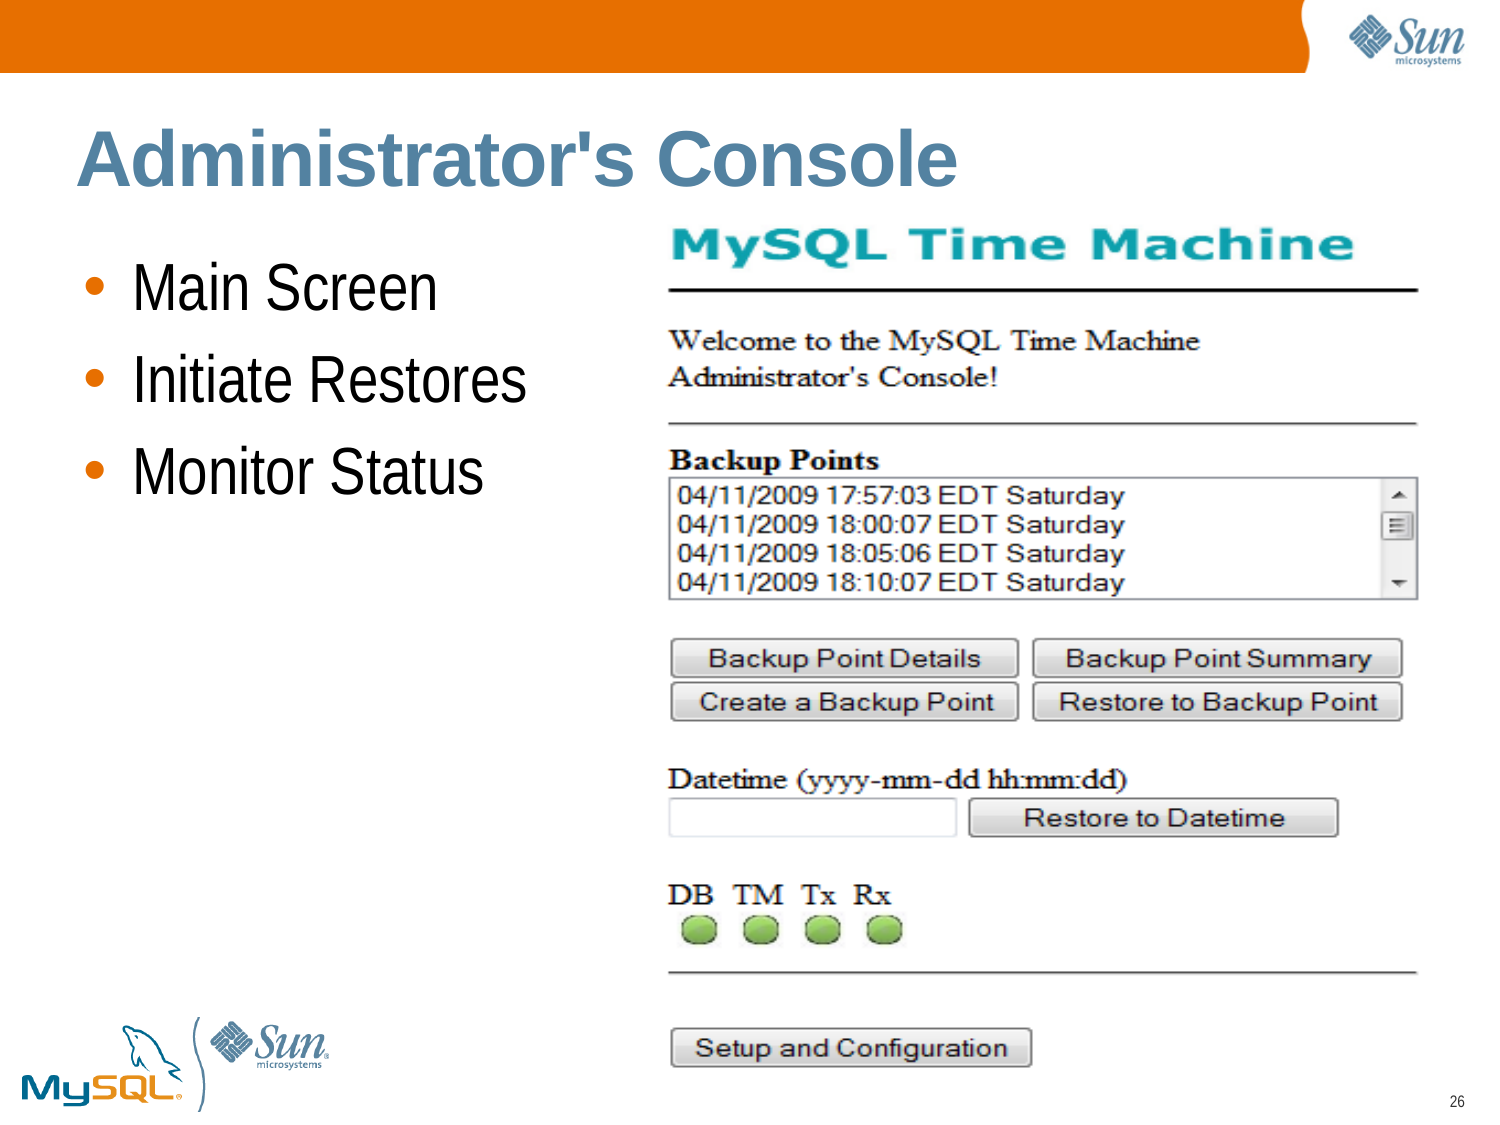

# Administrator's Console
Main Screen
Initiate Restores
Monitor Status